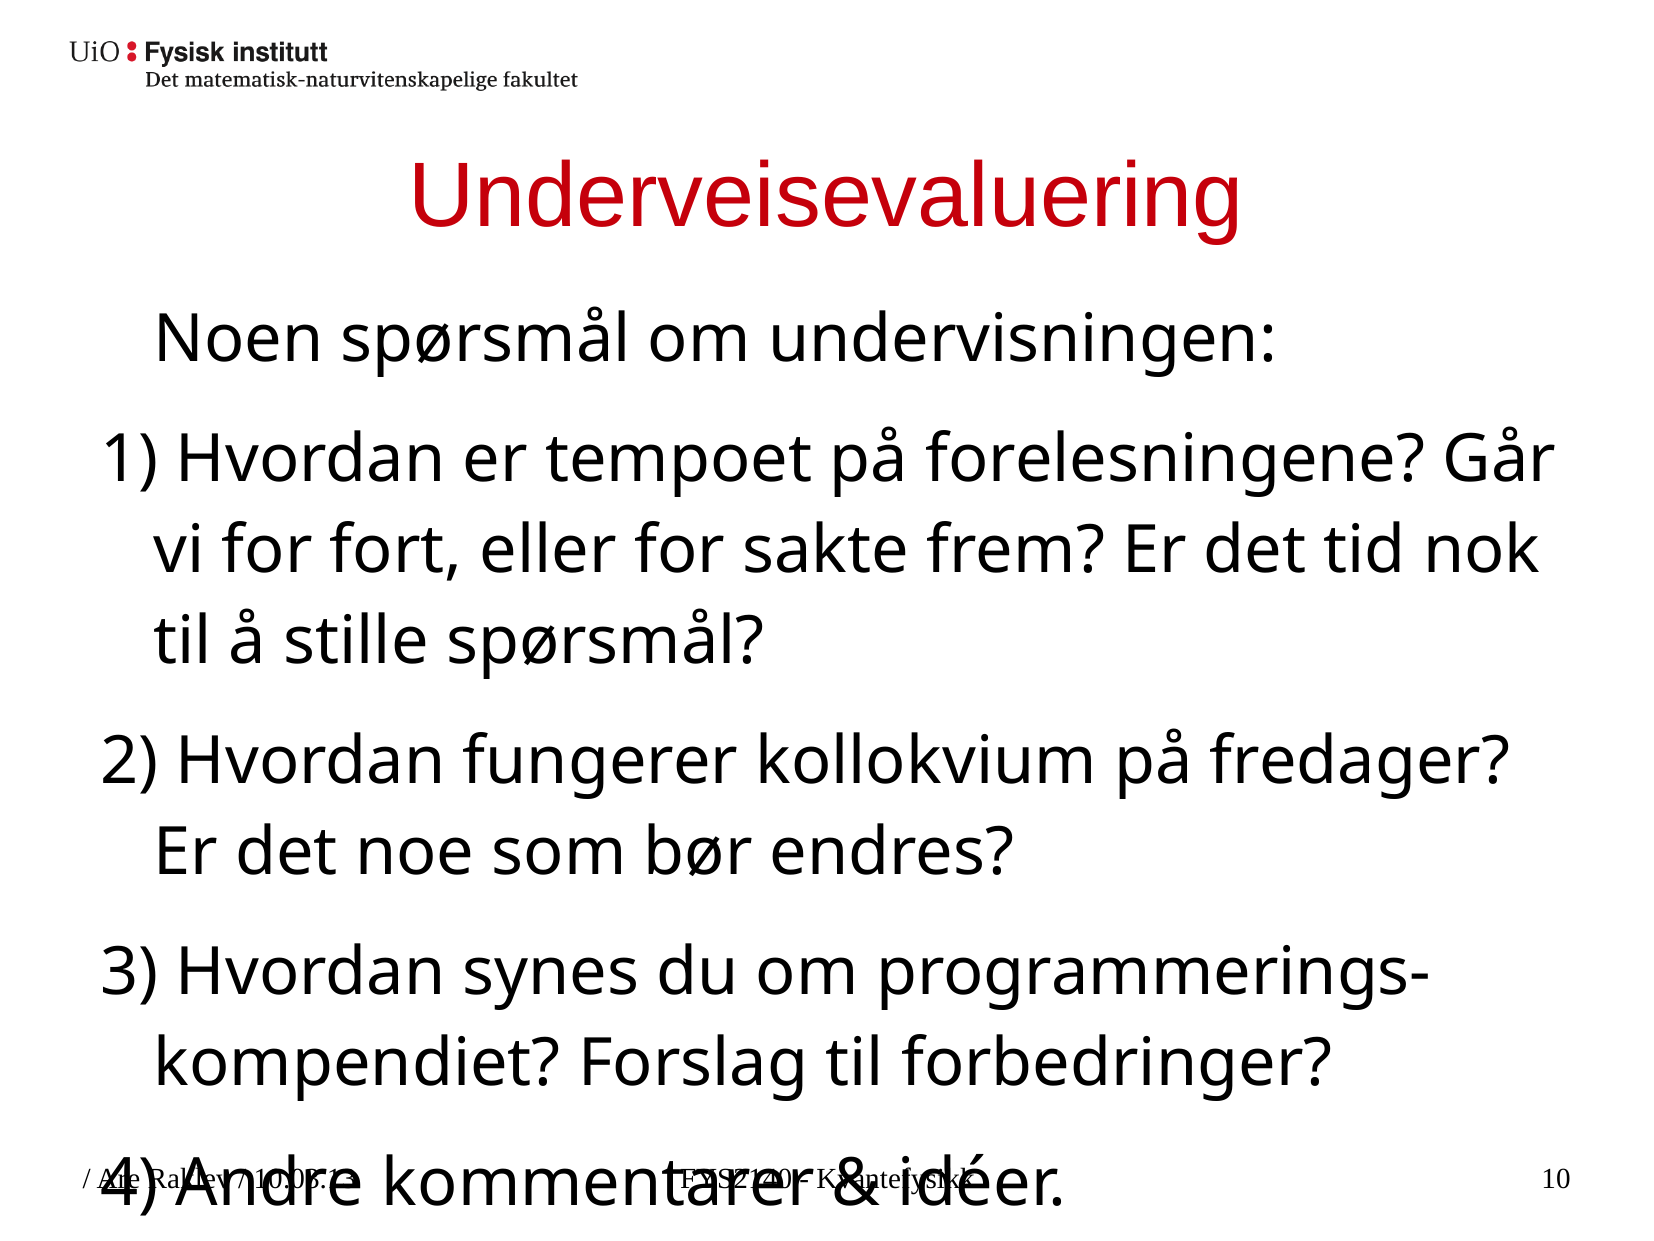

# Underveisevaluering
Noen spørsmål om undervisningen:
 Hvordan er tempoet på forelesningene? Går vi for fort, eller for sakte frem? Er det tid nok til å stille spørsmål?
 Hvordan fungerer kollokvium på fredager? Er det noe som bør endres?
 Hvordan synes du om programmerings-kompendiet? Forslag til forbedringer?
 Andre kommentarer & idéer.
/ Are Raklev / 10.03.13
FYS2140 - Kvantefysikk
10